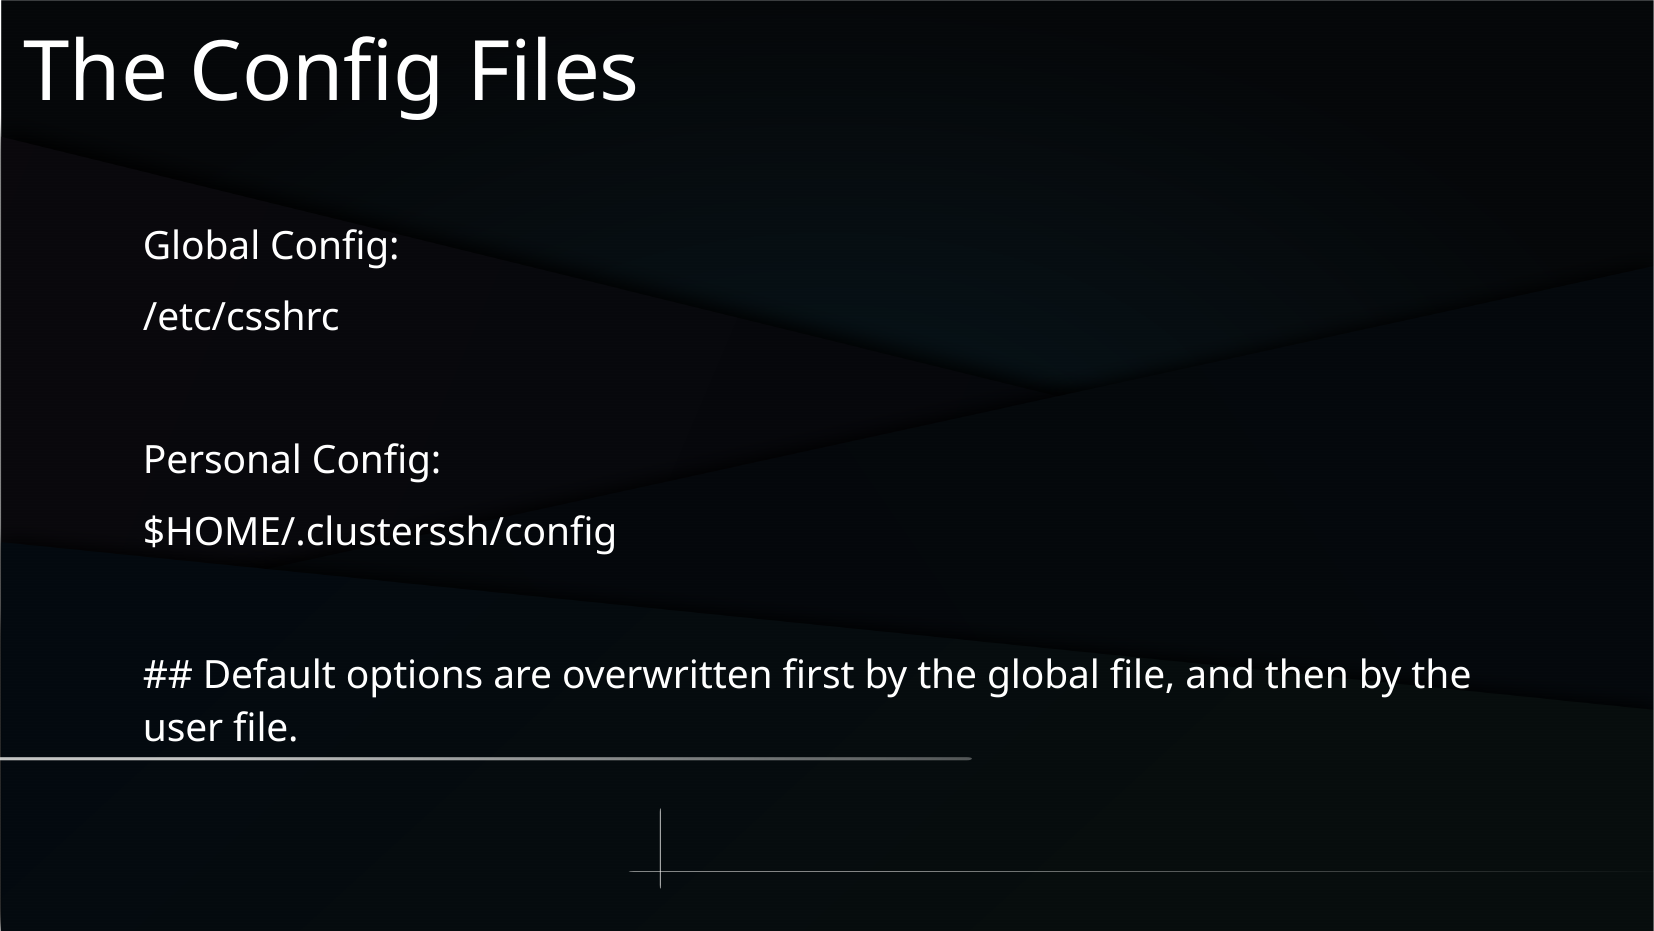

# The Config Files
Global Config:
/etc/csshrc
Personal Config:
$HOME/.clusterssh/config
## Default options are overwritten first by the global file, and then by the user file.